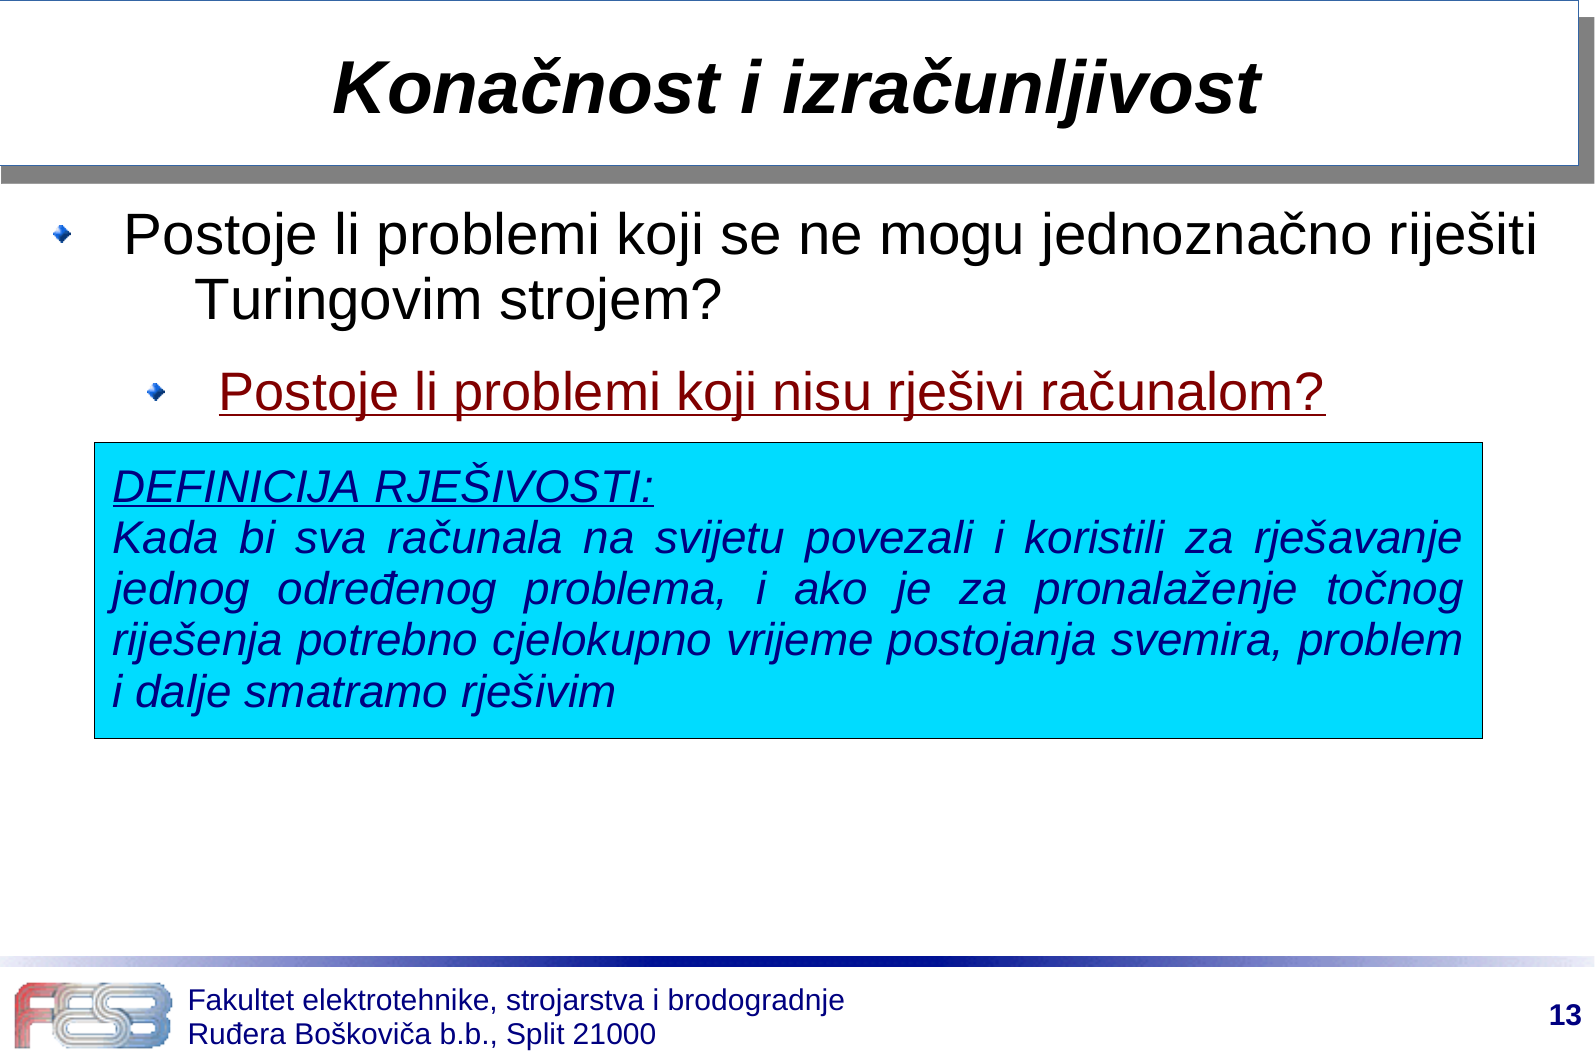

# Konačnost i izračunljivost
Postoje li problemi koji se ne mogu jednoznačno riješiti Turingovim strojem?
Postoje li problemi koji nisu rješivi računalom?
DEFINICIJA RJEŠIVOSTI:
Kada bi sva računala na svijetu povezali i koristili za rješavanje jednog određenog problema, i ako je za pronalaženje točnog riješenja potrebno cjelokupno vrijeme postojanja svemira, problem i dalje smatramo rješivim